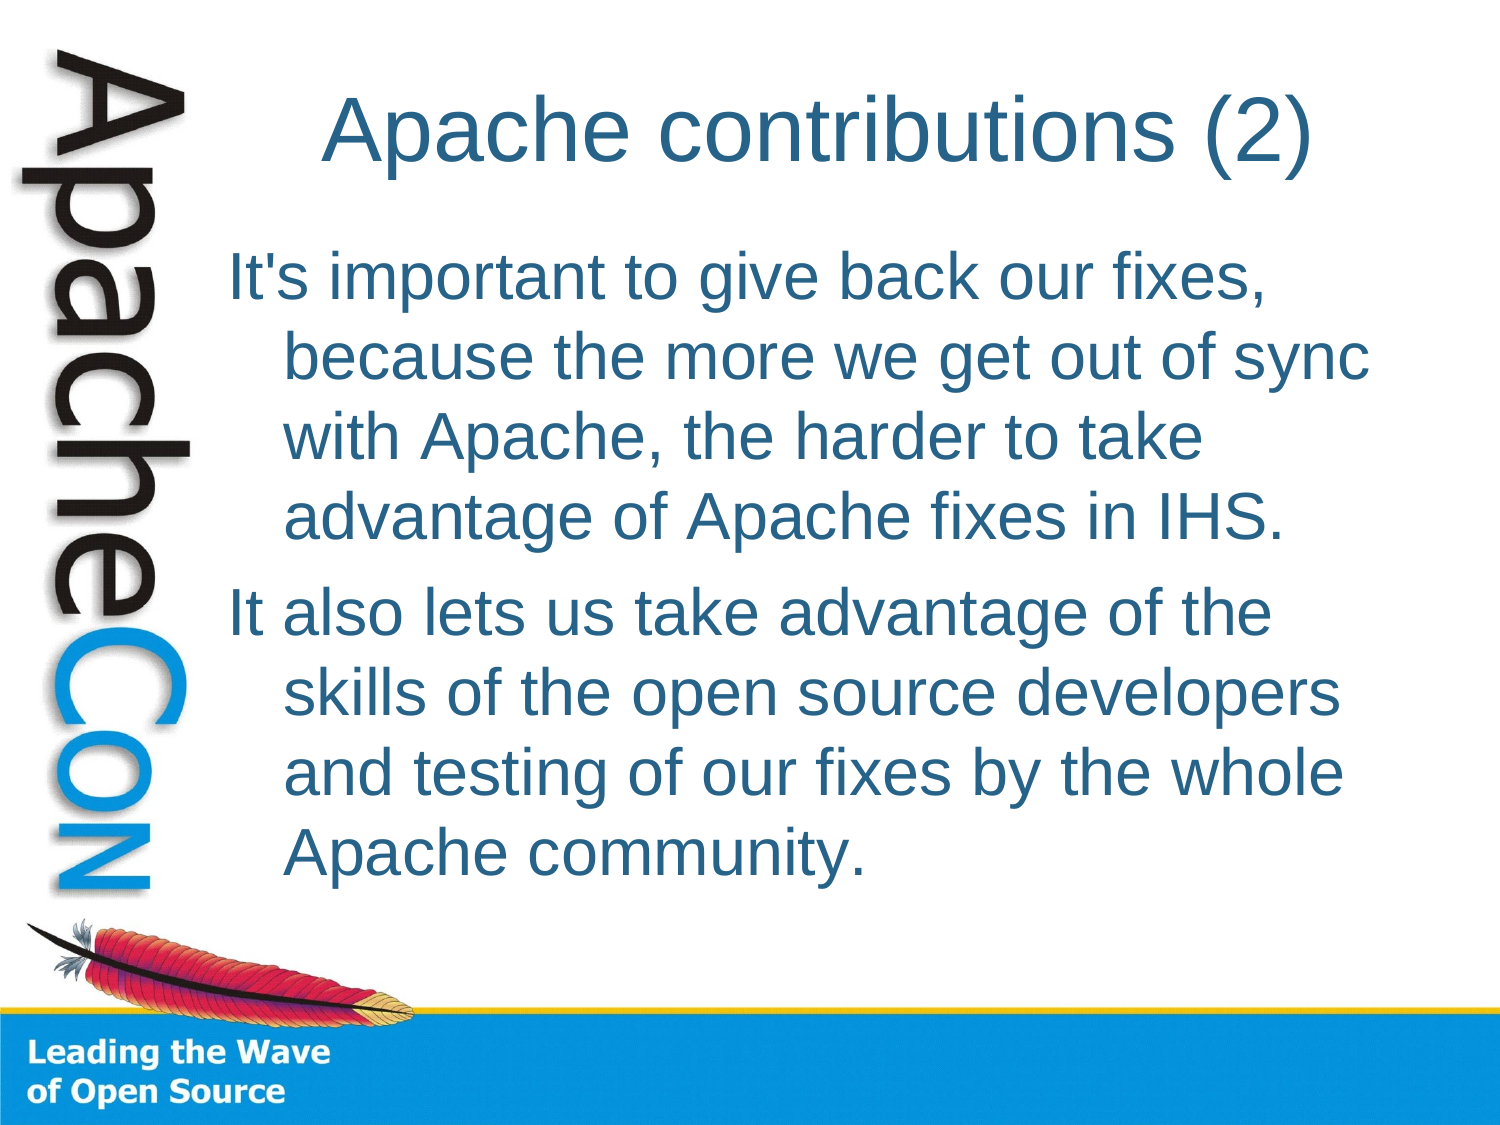

# Apache contributions (2)
It's important to give back our fixes, because the more we get out of sync with Apache, the harder to take advantage of Apache fixes in IHS.
It also lets us take advantage of the skills of the open source developers and testing of our fixes by the whole Apache community.